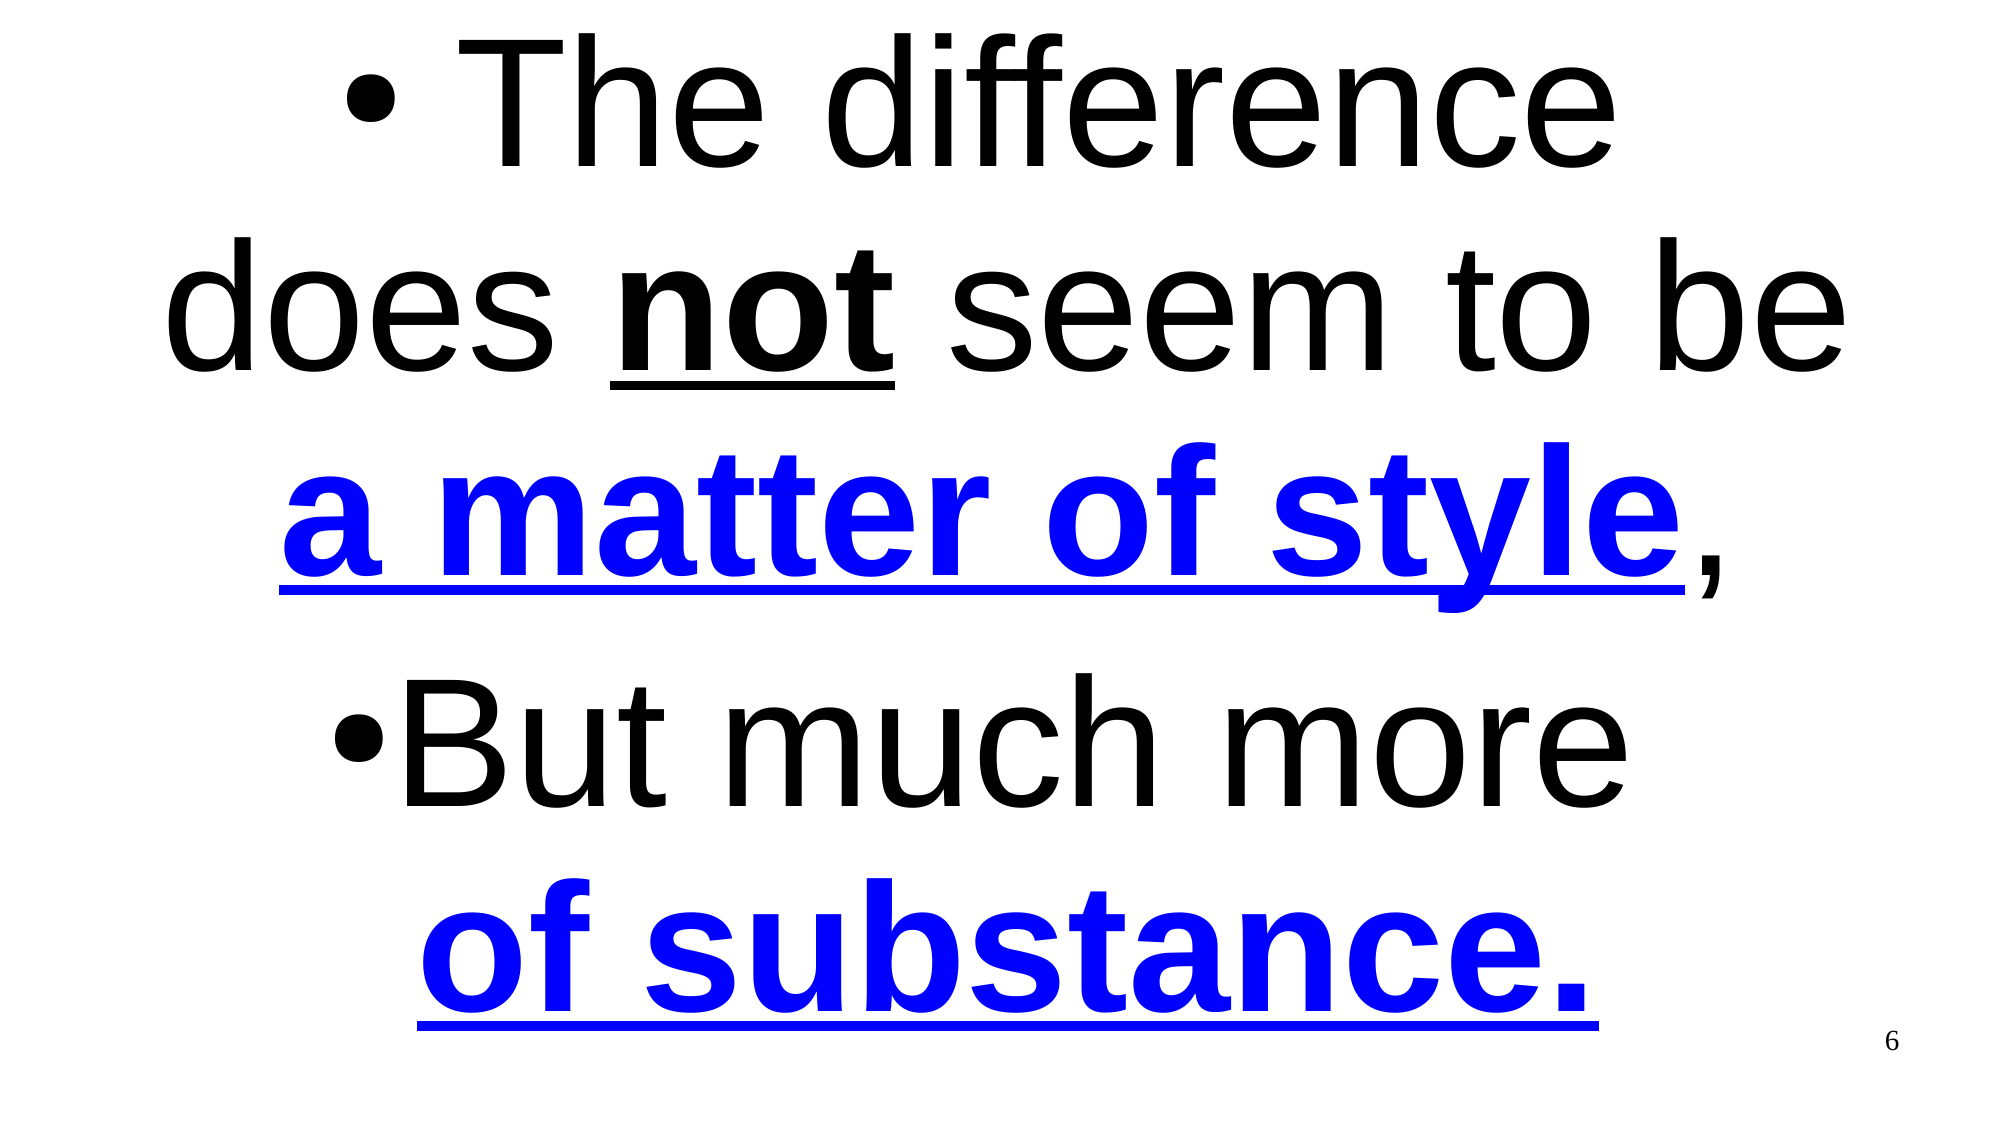

# The difference does not seem to be a matter of style,
But much more
of substance.
6